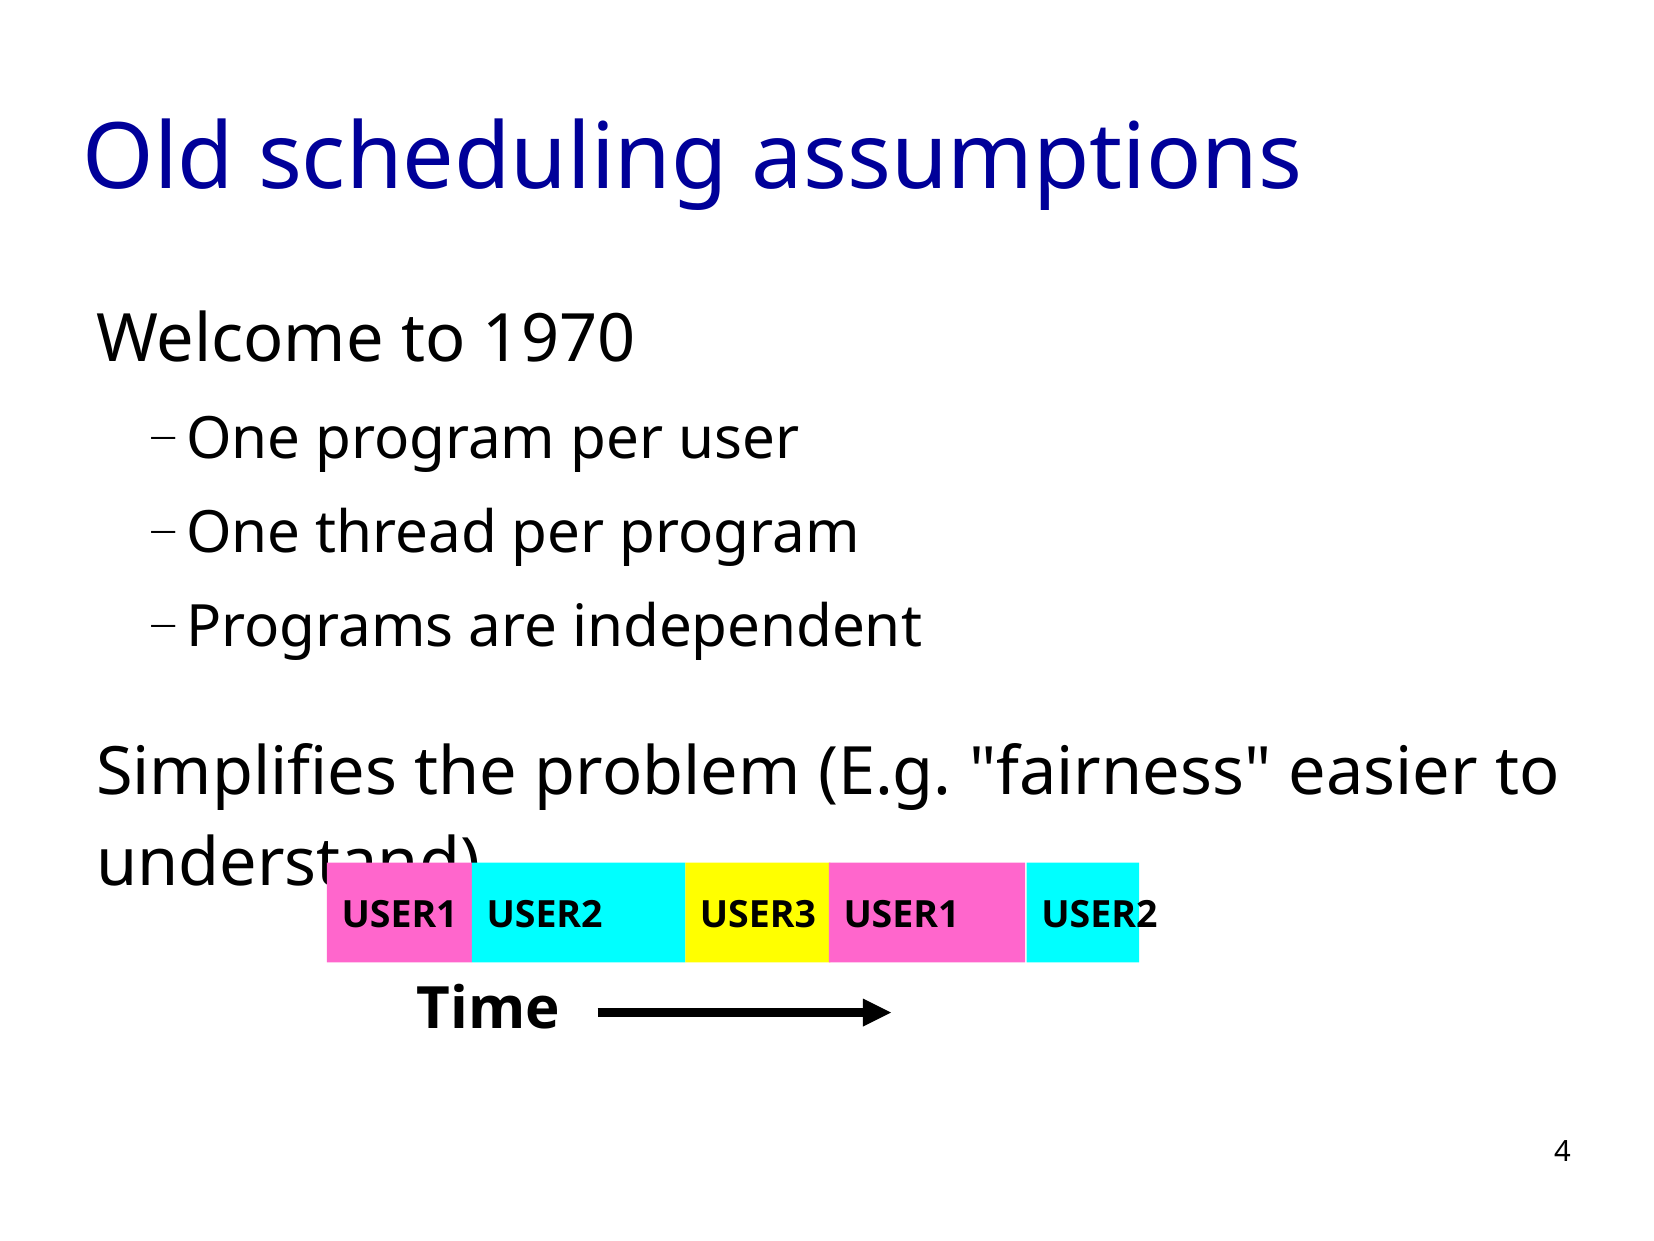

# Old scheduling assumptions
Welcome to 1970
One program per user
One thread per program
Programs are independent
Simplifies the problem (E.g. "fairness" easier to understand)
USER1
USER2
USER3
USER1
USER2
Time
4